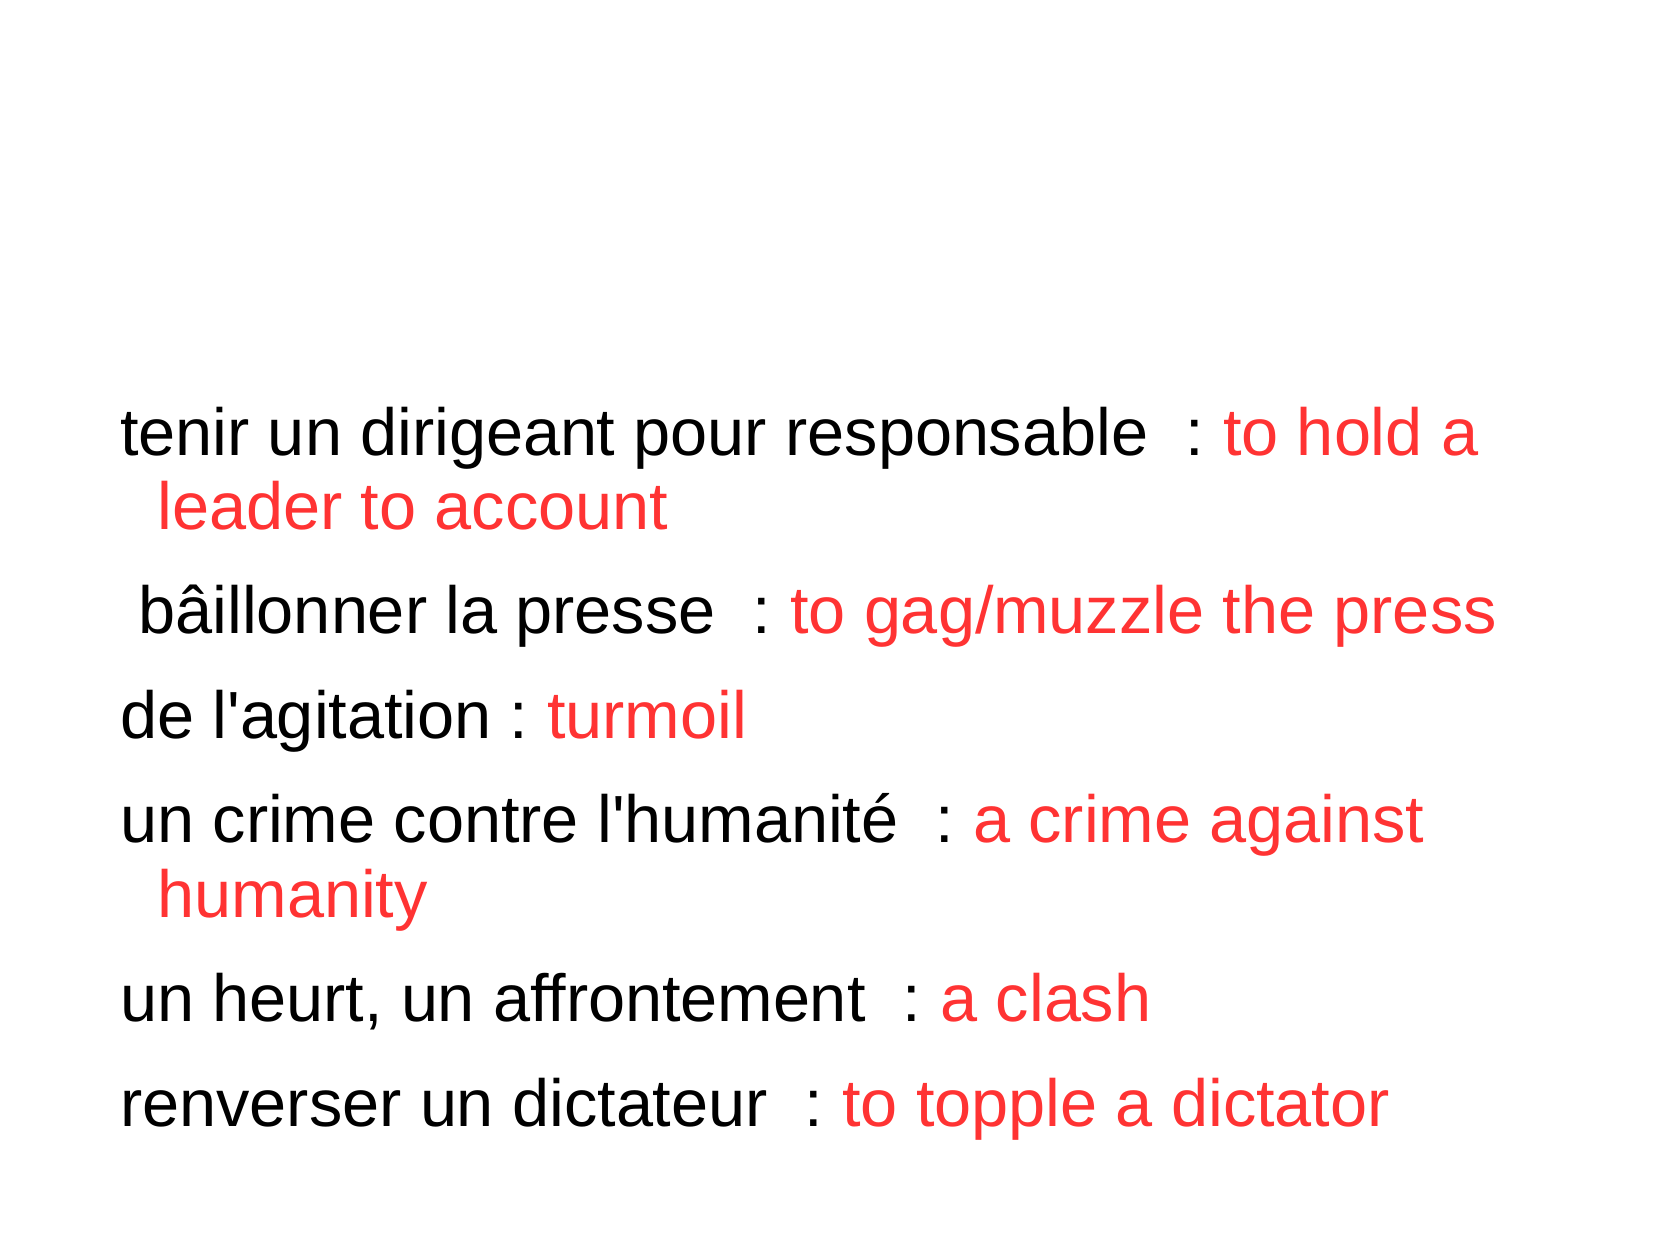

#
tenir un dirigeant pour responsable  : to hold a leader to account
 bâillonner la presse  : to gag/muzzle the press
de l'agitation : turmoil
un crime contre l'humanité  : a crime against humanity
un heurt, un affrontement  : a clash
renverser un dictateur  : to topple a dictator